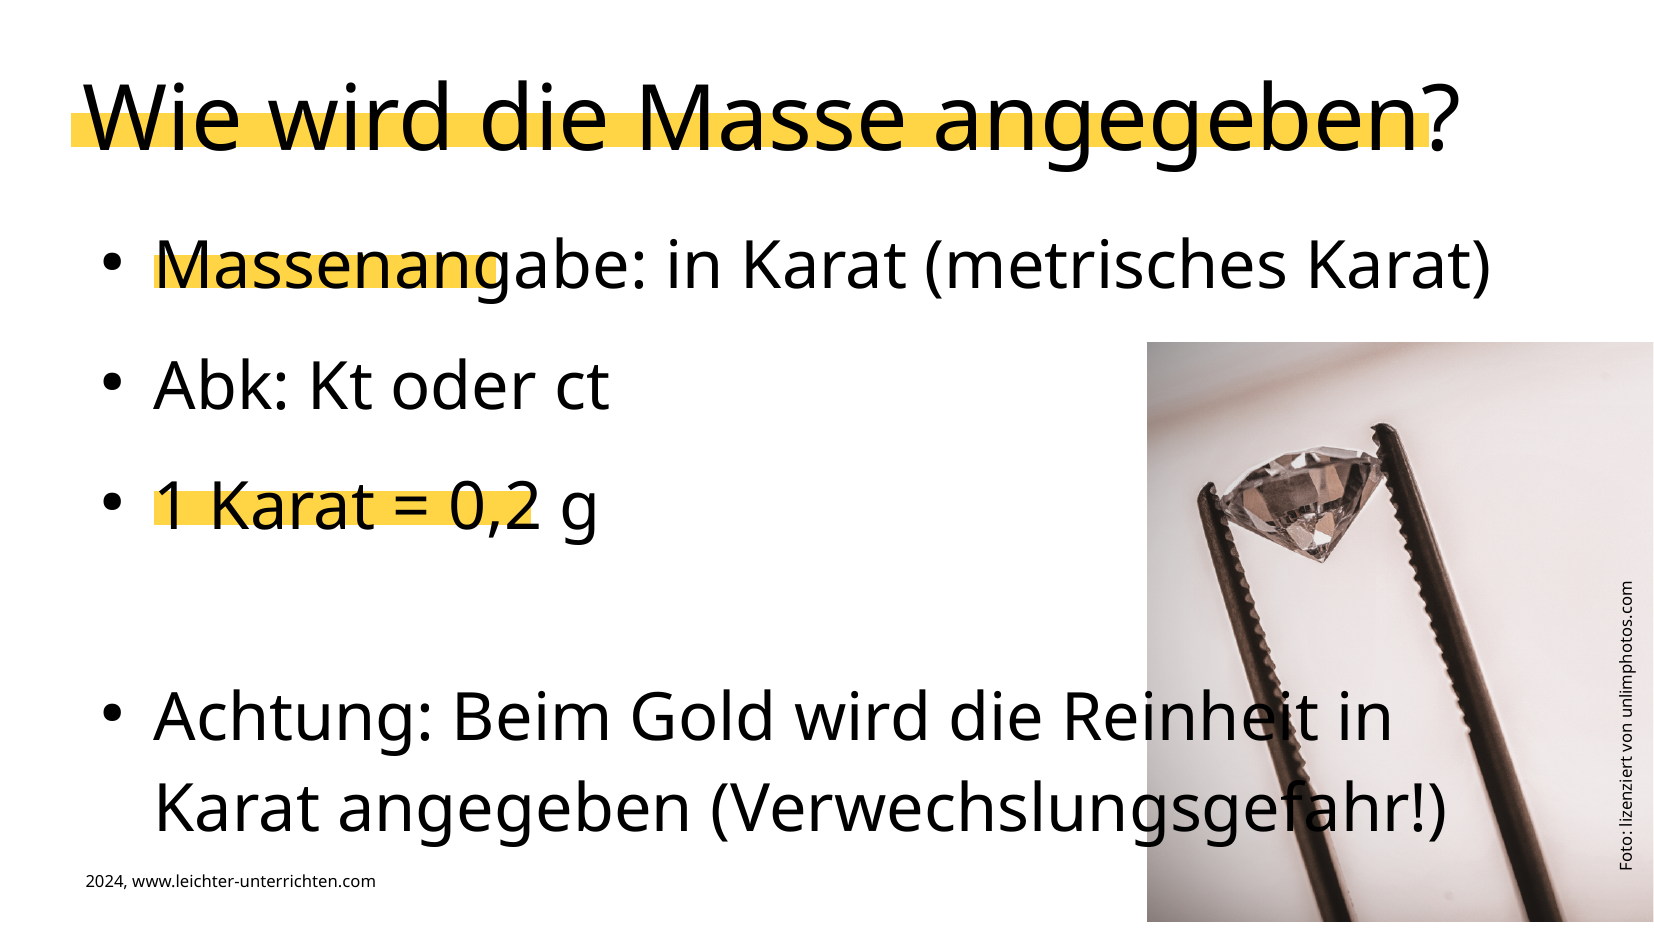

# Wie wird die Masse angegeben?
Massenangabe: in Karat (metrisches Karat)
Abk: Kt oder ct
1 Karat = 0,2 g
Achtung: Beim Gold wird die Reinheit in
Karat angegeben (Verwechslungsgefahr!)
Foto: lizenziert von unlimphotos.com